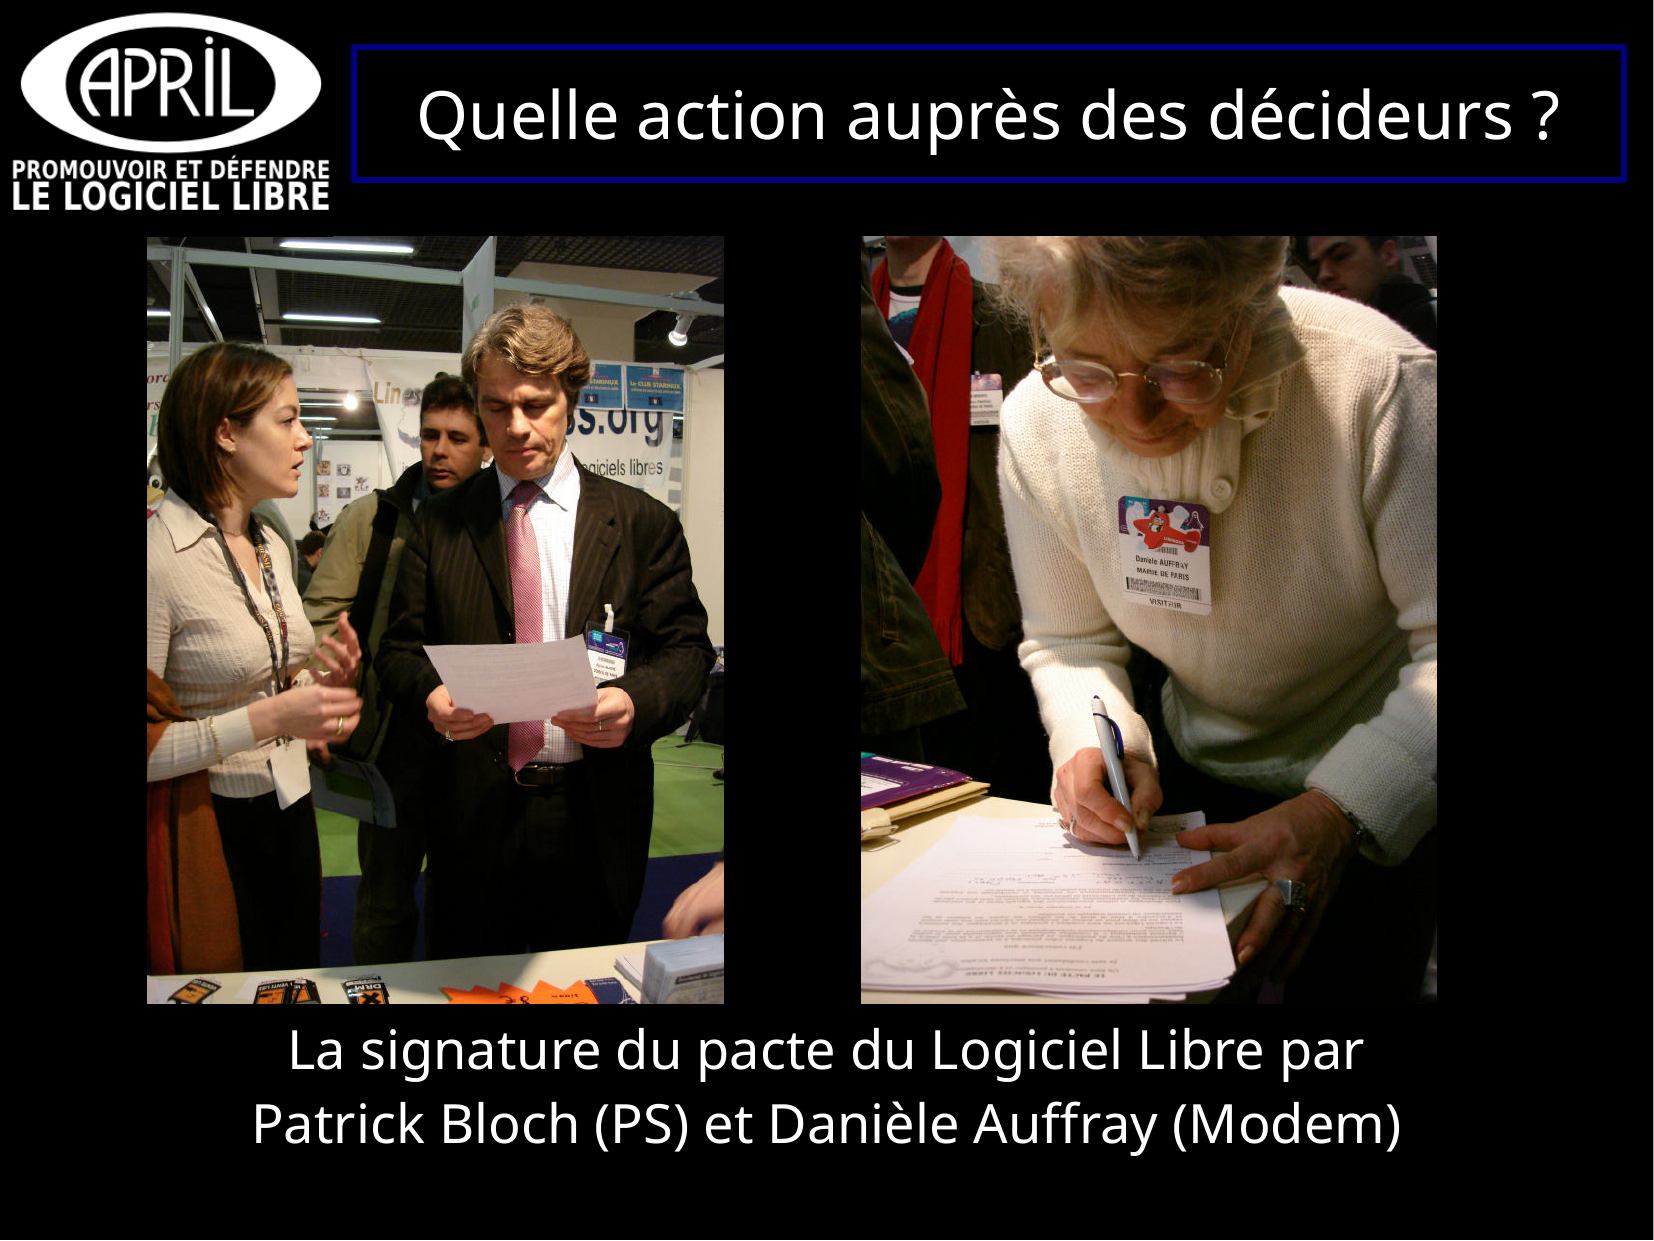

# Quelle action auprès des décideurs ?
La signature du pacte du Logiciel Libre par Patrick Bloch (PS) et Danièle Auffray (Modem)